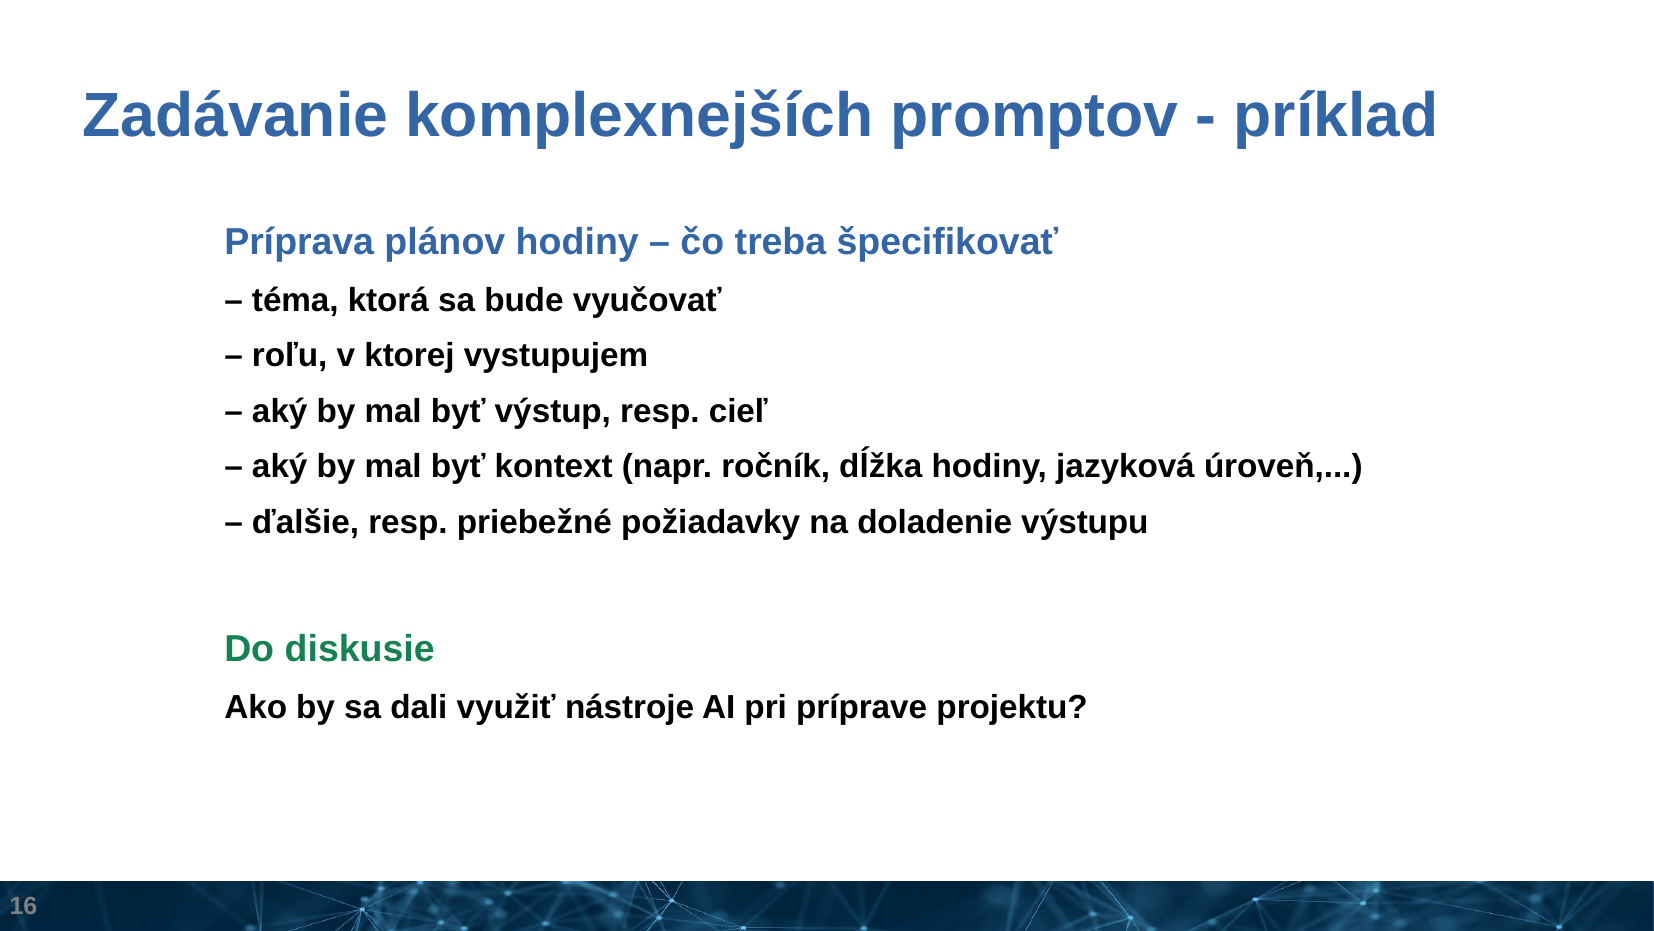

# Zadávanie komplexnejších promptov - príklad
Príprava plánov hodiny – čo treba špecifikovať
– téma, ktorá sa bude vyučovať
– roľu, v ktorej vystupujem
– aký by mal byť výstup, resp. cieľ
– aký by mal byť kontext (napr. ročník, dĺžka hodiny, jazyková úroveň,...)
– ďalšie, resp. priebežné požiadavky na doladenie výstupu
Do diskusie
Ako by sa dali využiť nástroje AI pri príprave projektu?